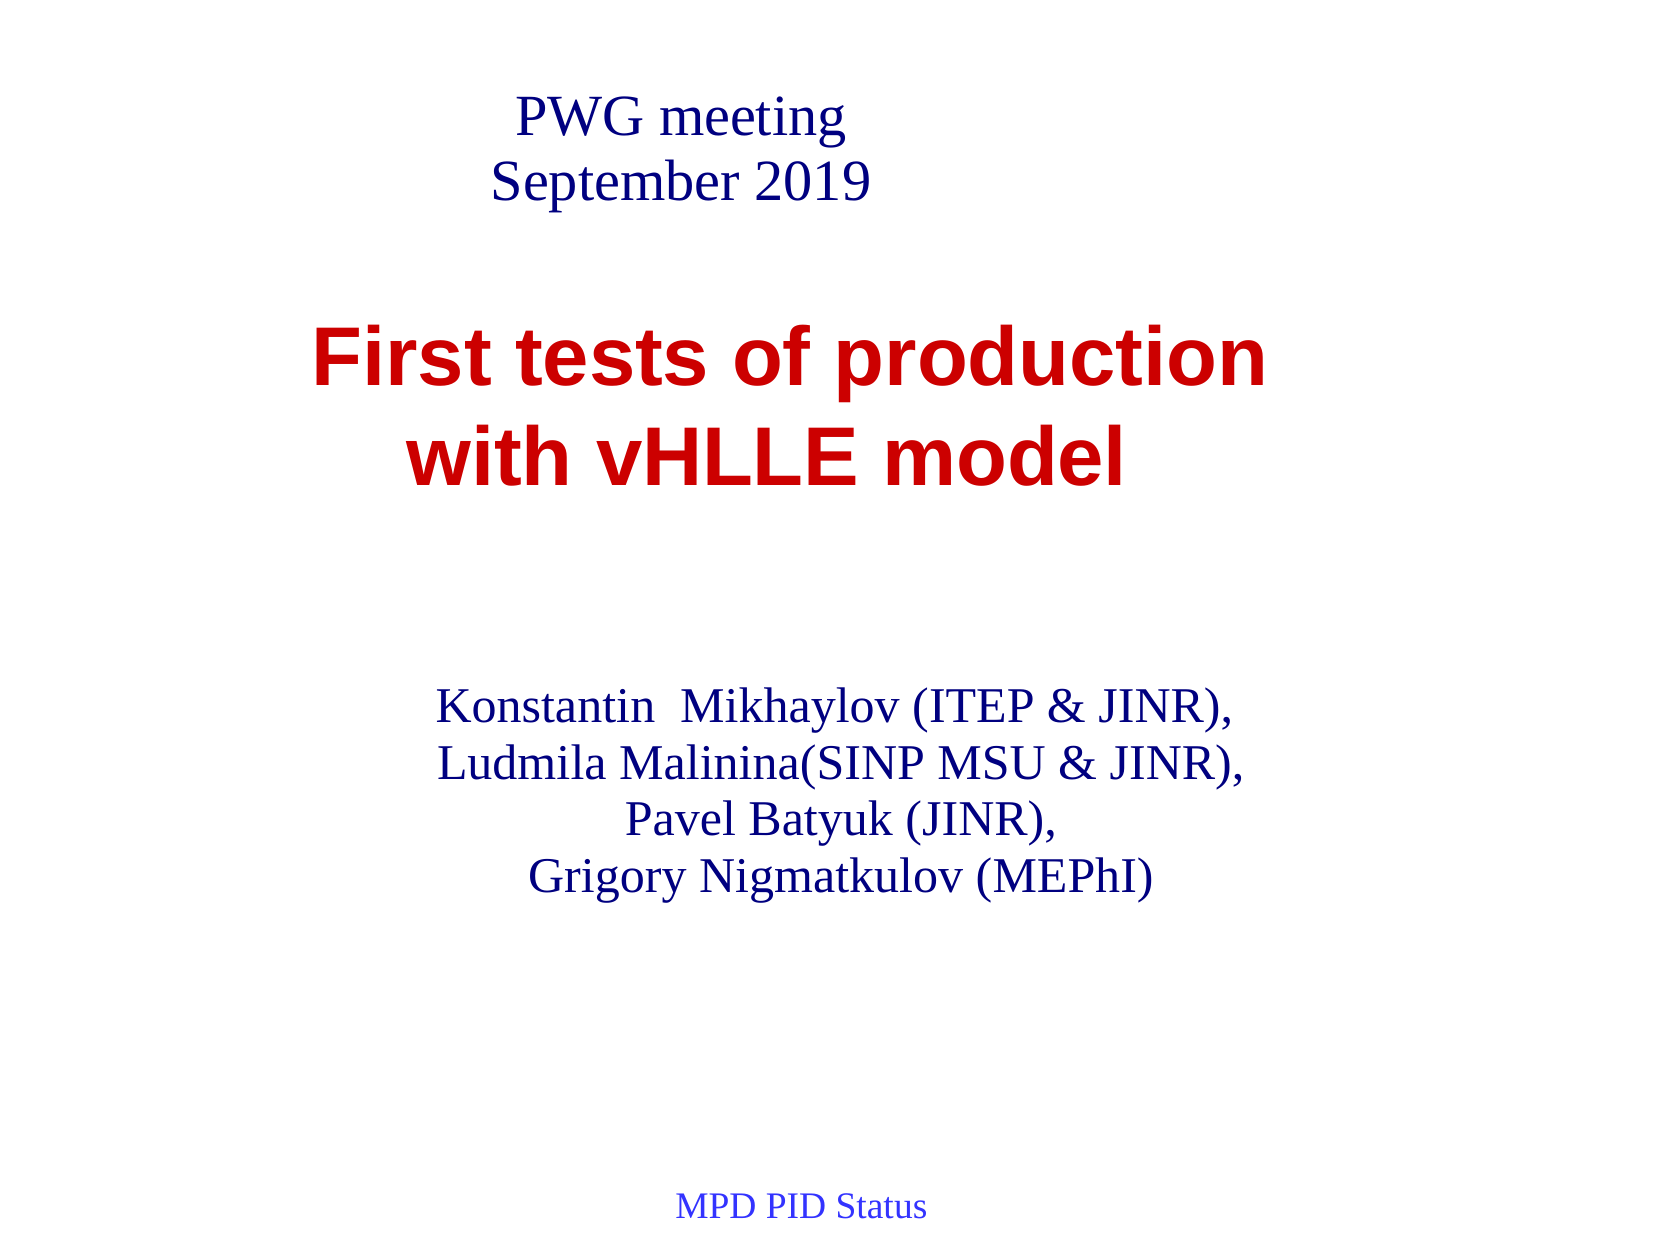

PWG meeting
 September 2019
First tests of production
with vHLLE model
Konstantin Mikhaylov (ITEP & JINR),
Ludmila Malinina(SINP MSU & JINR),
Pavel Batyuk (JINR),
Grigory Nigmatkulov (MEPhI)